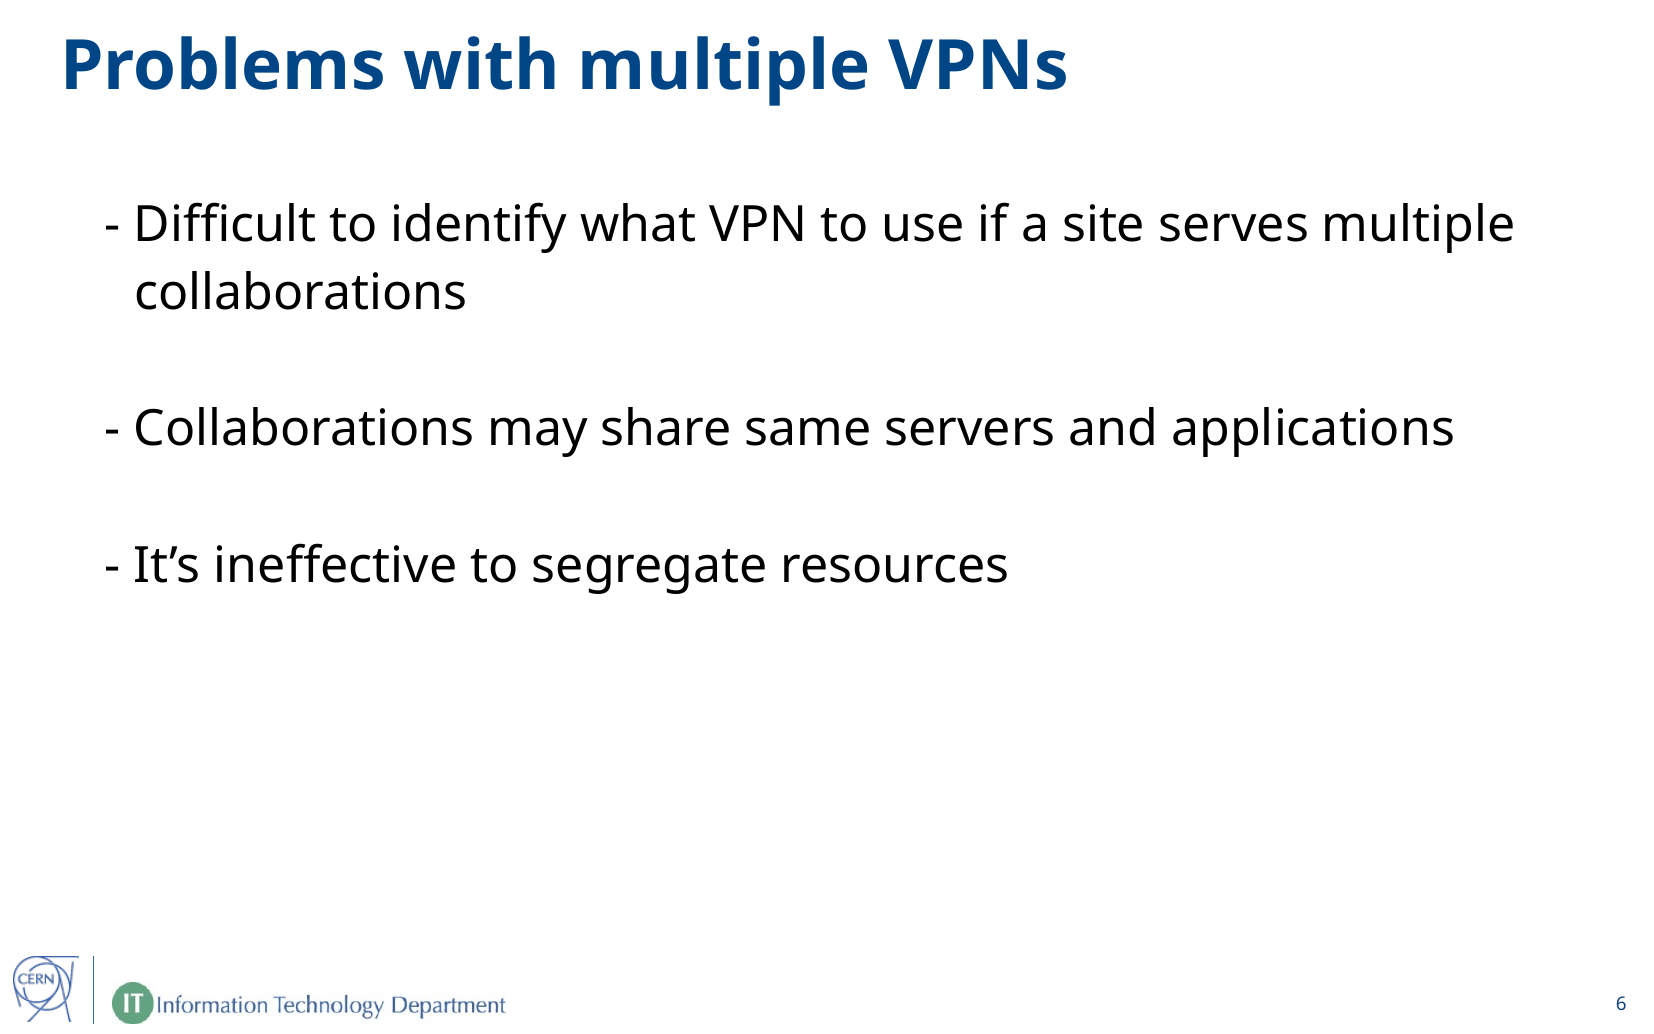

# Problems with multiple VPNs
- Difficult to identify what VPN to use if a site serves multiple collaborations
- Collaborations may share same servers and applications
- It’s ineffective to segregate resources